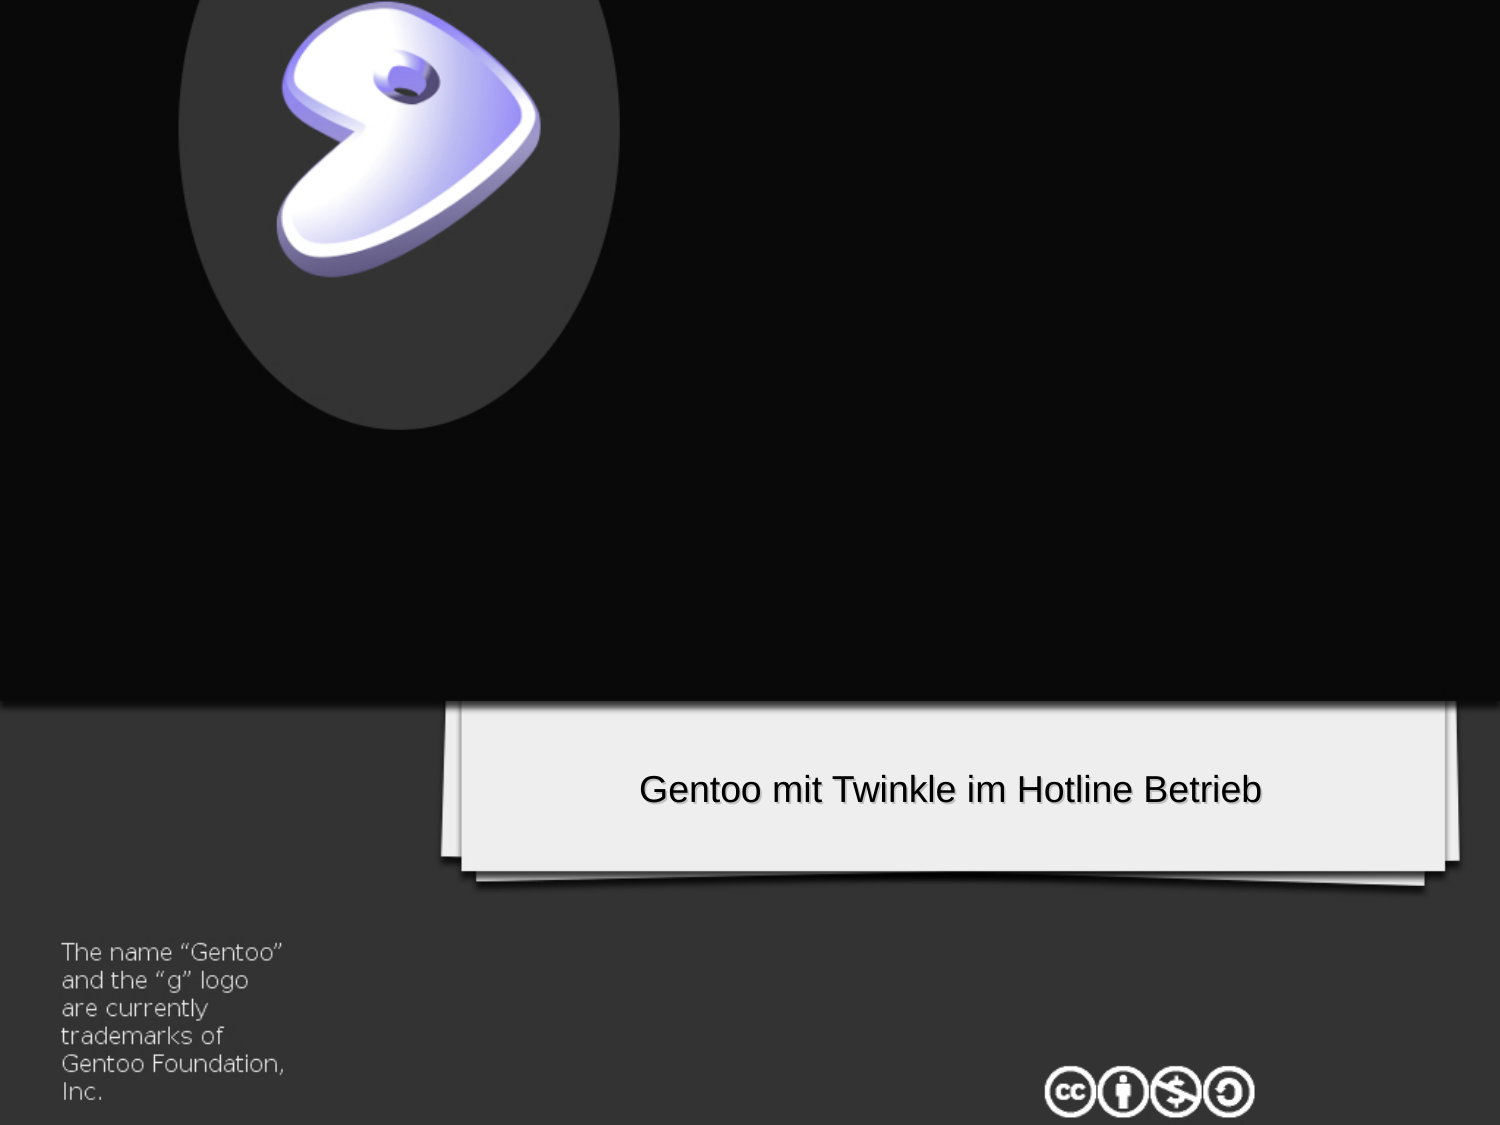

# Gentoo mit Twinkle im Hotline Betrieb